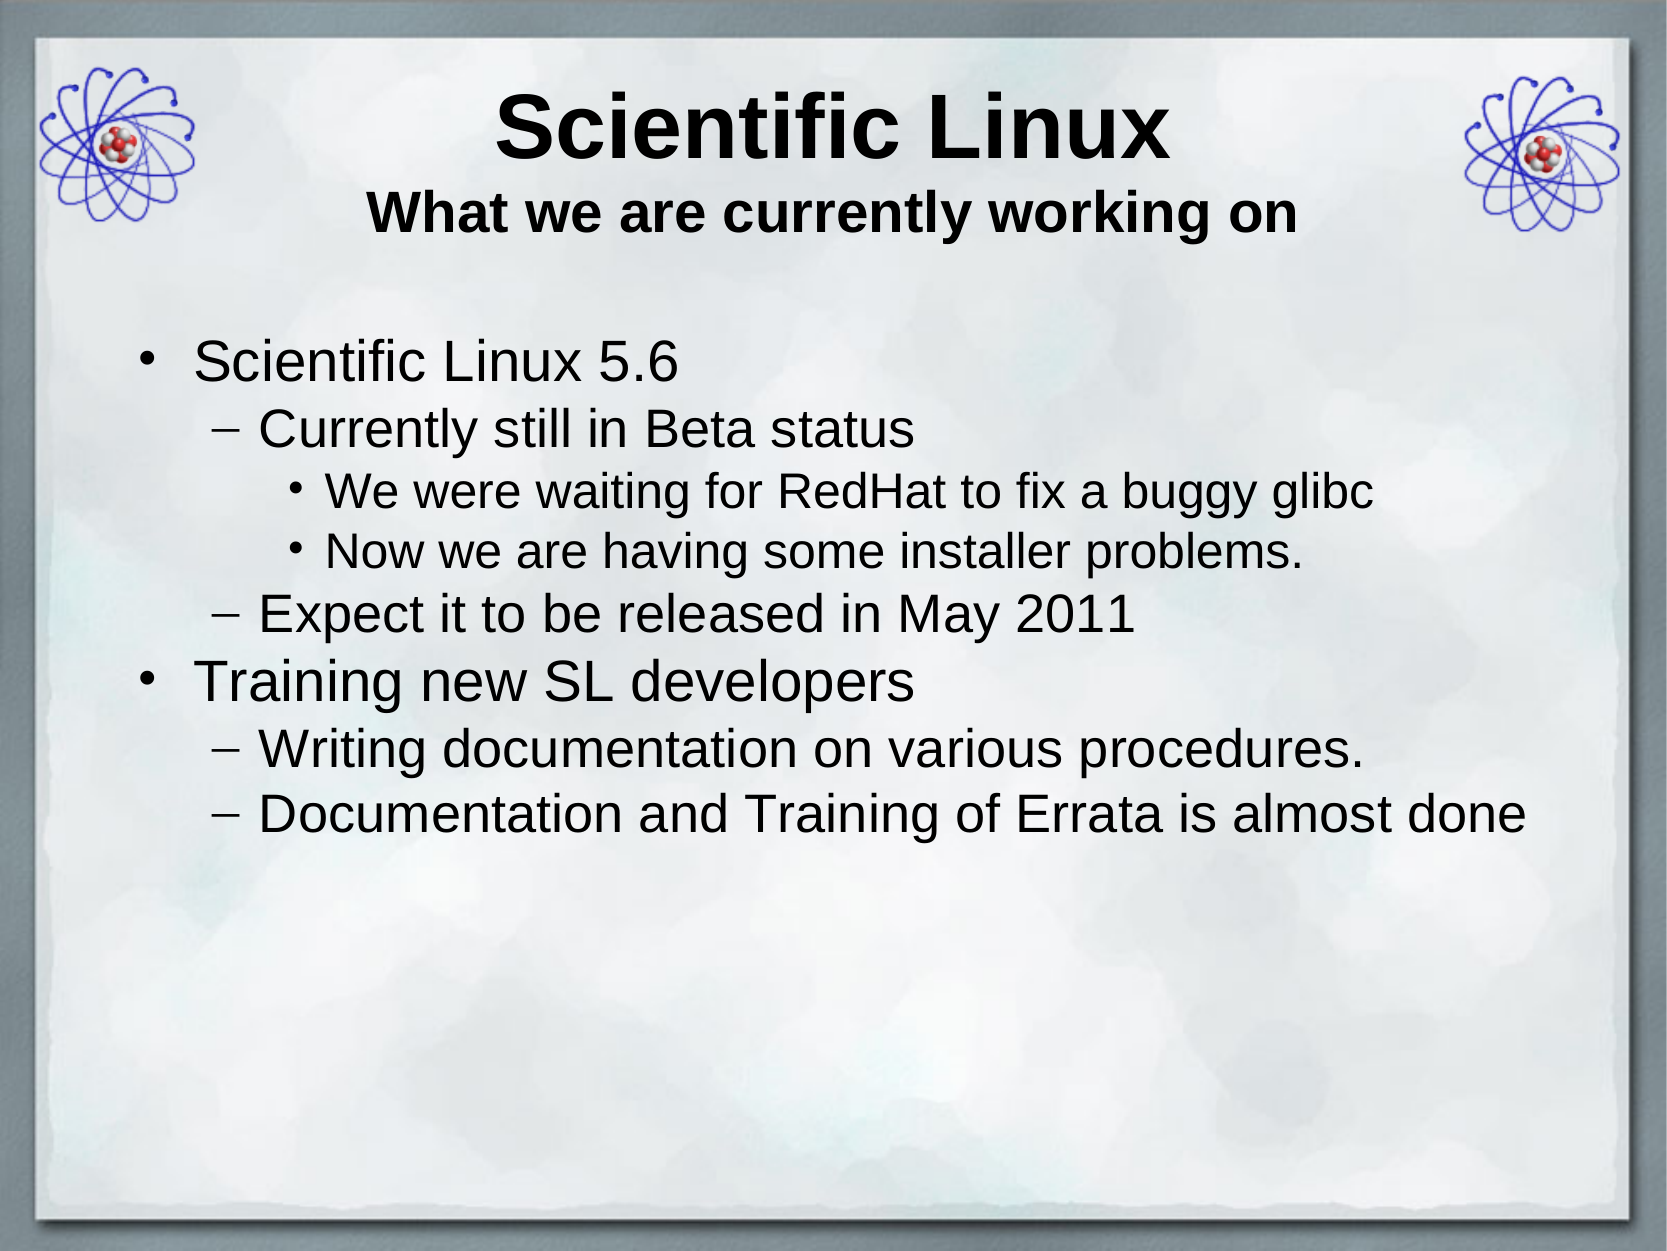

# Scientific Linux What we are currently working on
Scientific Linux 5.6
Currently still in Beta status
We were waiting for RedHat to fix a buggy glibc
Now we are having some installer problems.
Expect it to be released in May 2011
Training new SL developers
Writing documentation on various procedures.
Documentation and Training of Errata is almost done